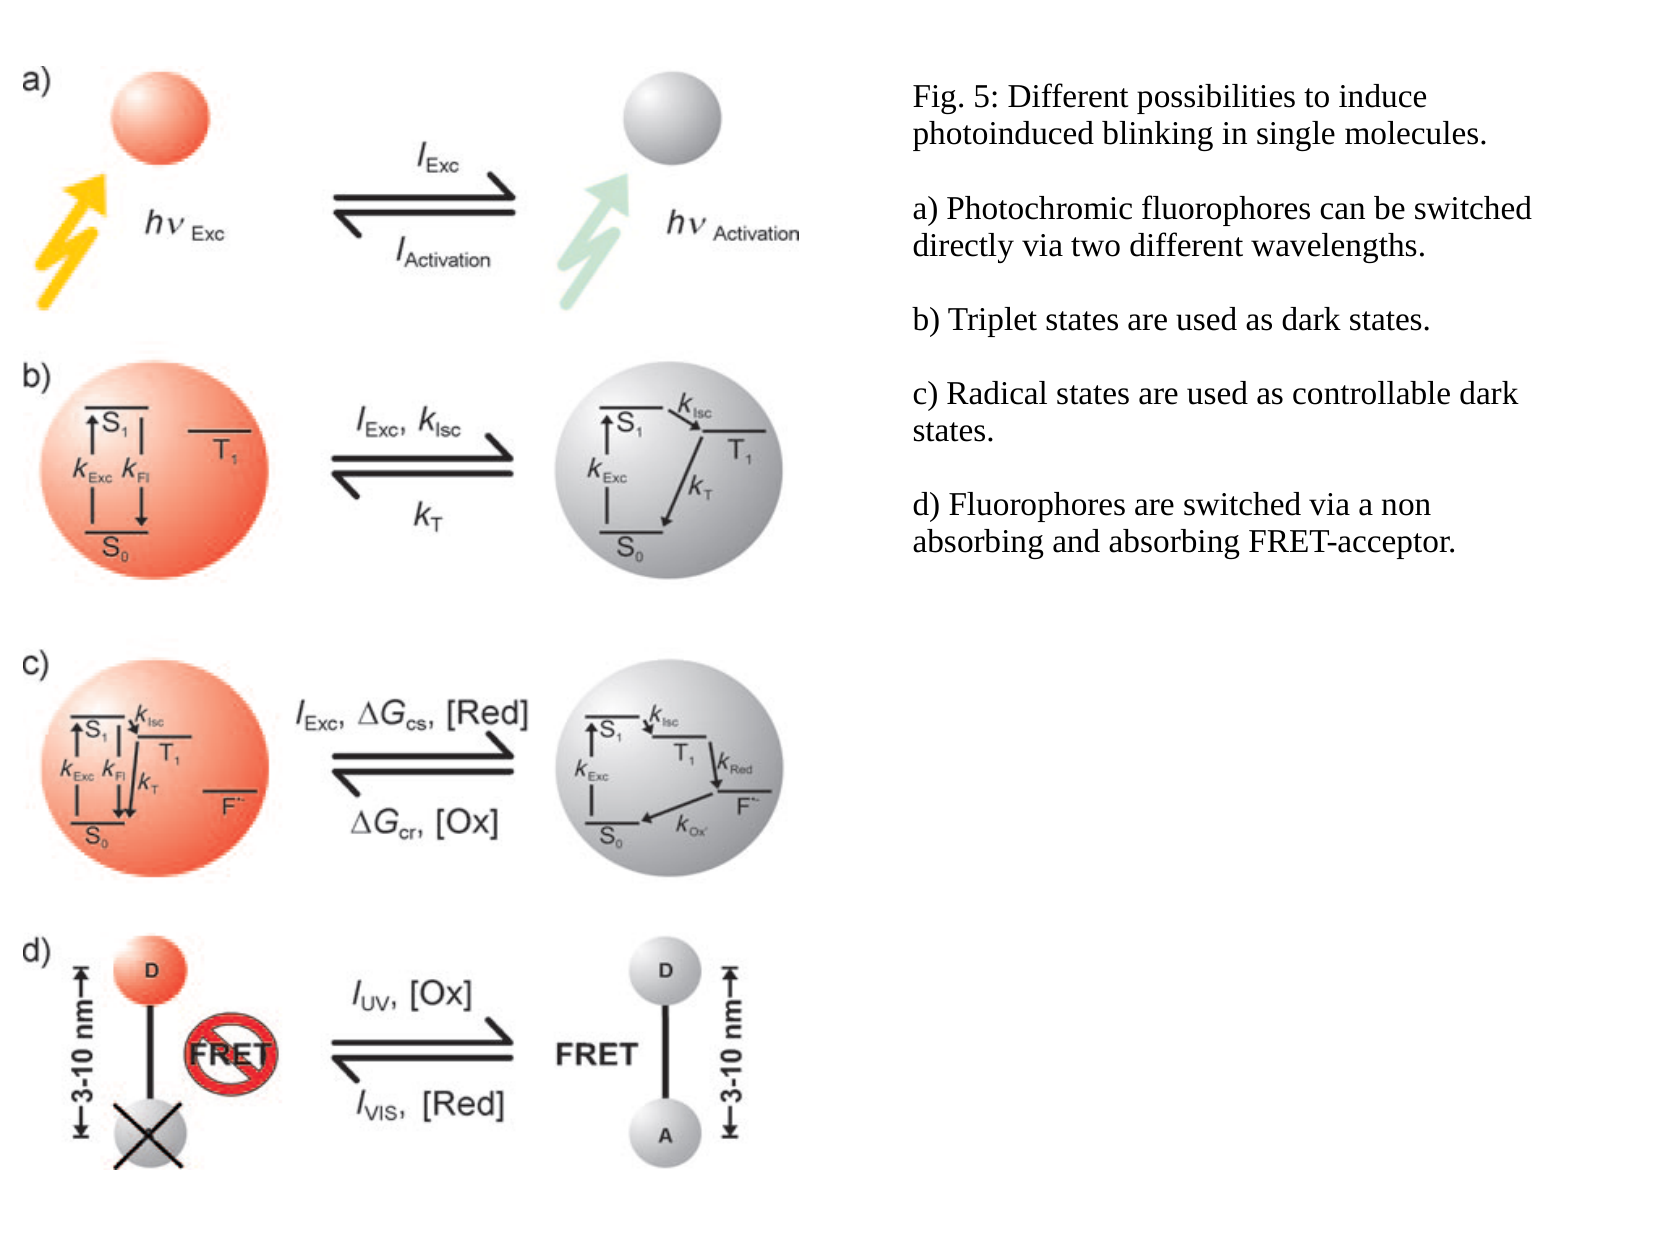

Fig. 5: Different possibilities to induce photoinduced blinking in single molecules.
a) Photochromic fluorophores can be switched directly via two different wavelengths.
b) Triplet states are used as dark states.
c) Radical states are used as controllable dark states.
d) Fluorophores are switched via a non absorbing and absorbing FRET-acceptor.